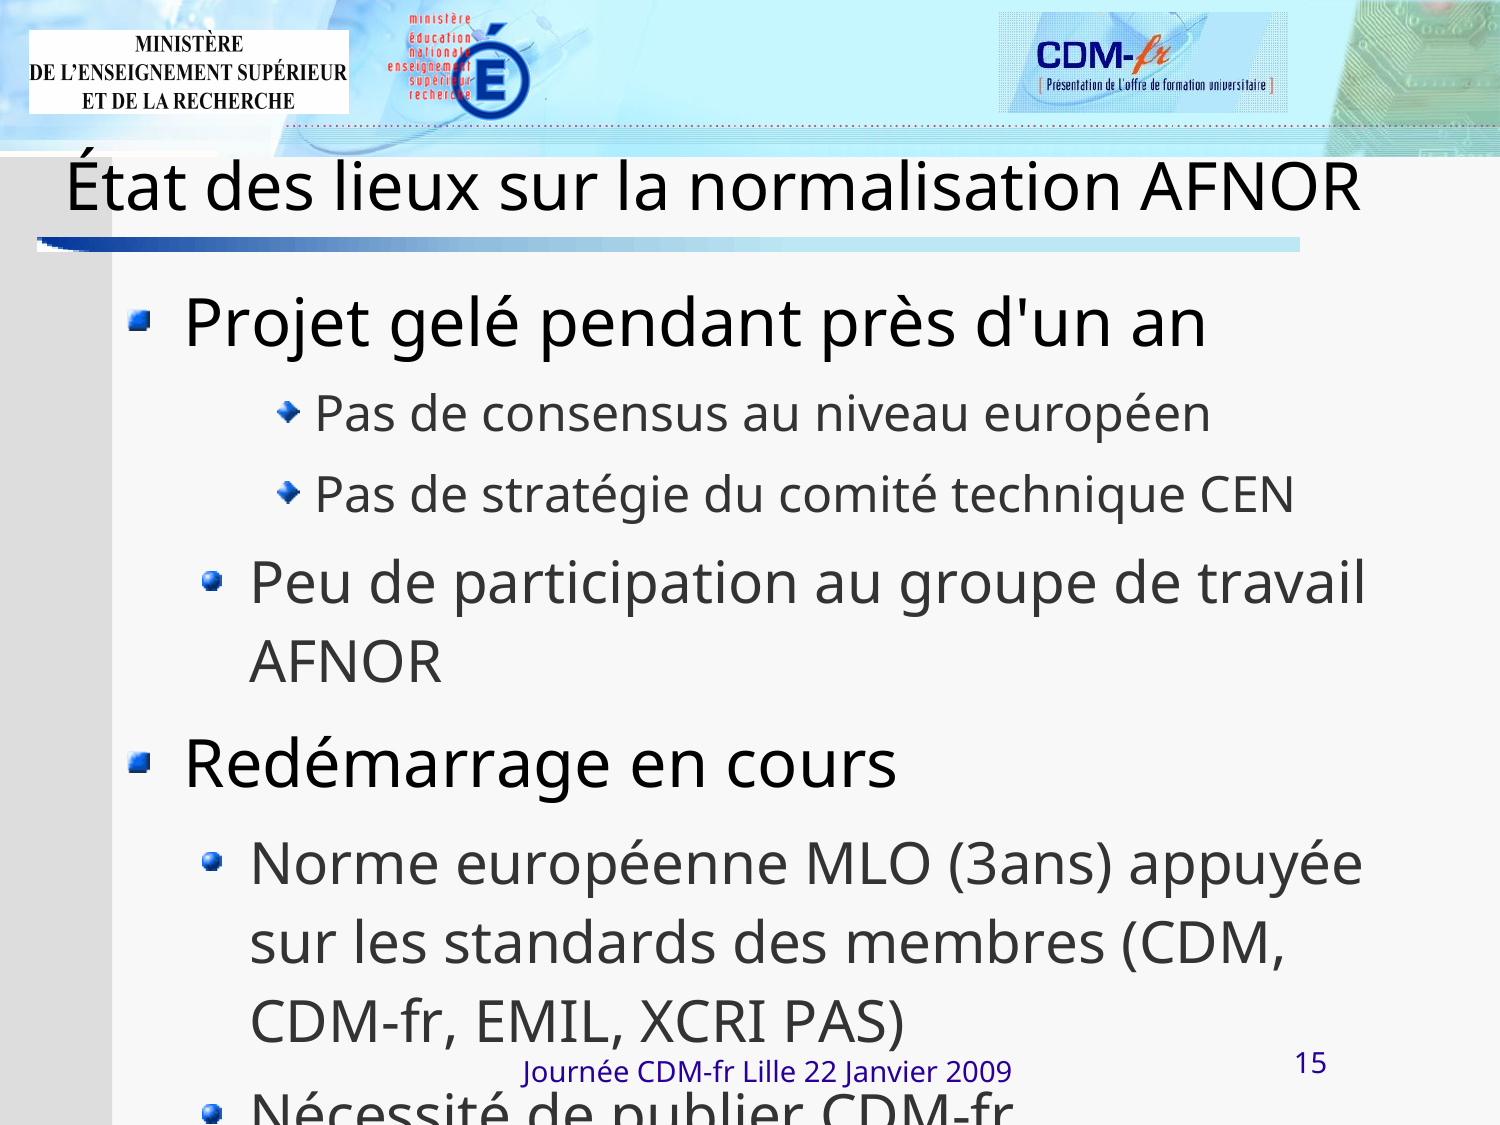

# État des lieux sur la normalisation AFNOR
Projet gelé pendant près d'un an
Pas de consensus au niveau européen
Pas de stratégie du comité technique CEN
Peu de participation au groupe de travail AFNOR
Redémarrage en cours
Norme européenne MLO (3ans) appuyée sur les standards des membres (CDM, CDM-fr, EMIL, XCRI PAS)
Nécessité de publier CDM-fr
Journée C2i-1, Paris 16 déc 2004
15